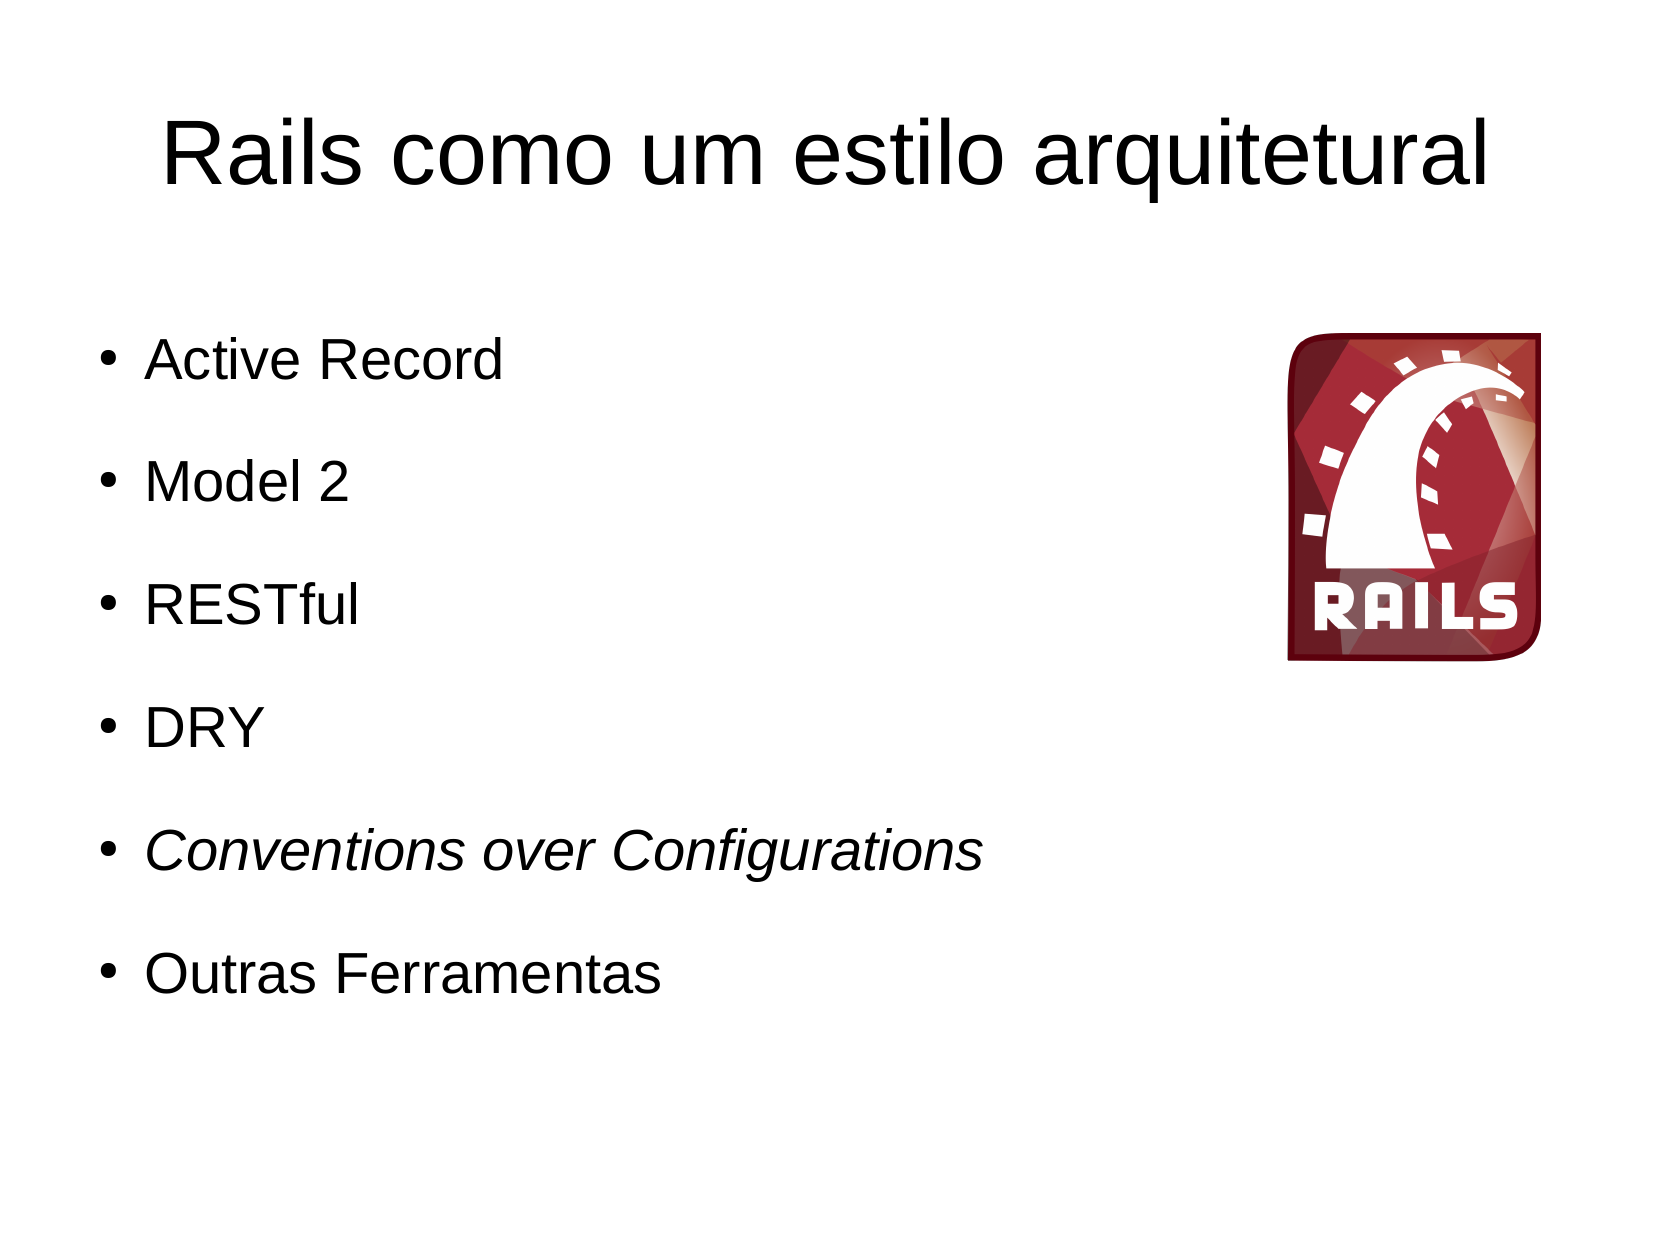

# Rails como um estilo arquitetural
Active Record
Model 2
RESTful
DRY
Conventions over Configurations
Outras Ferramentas